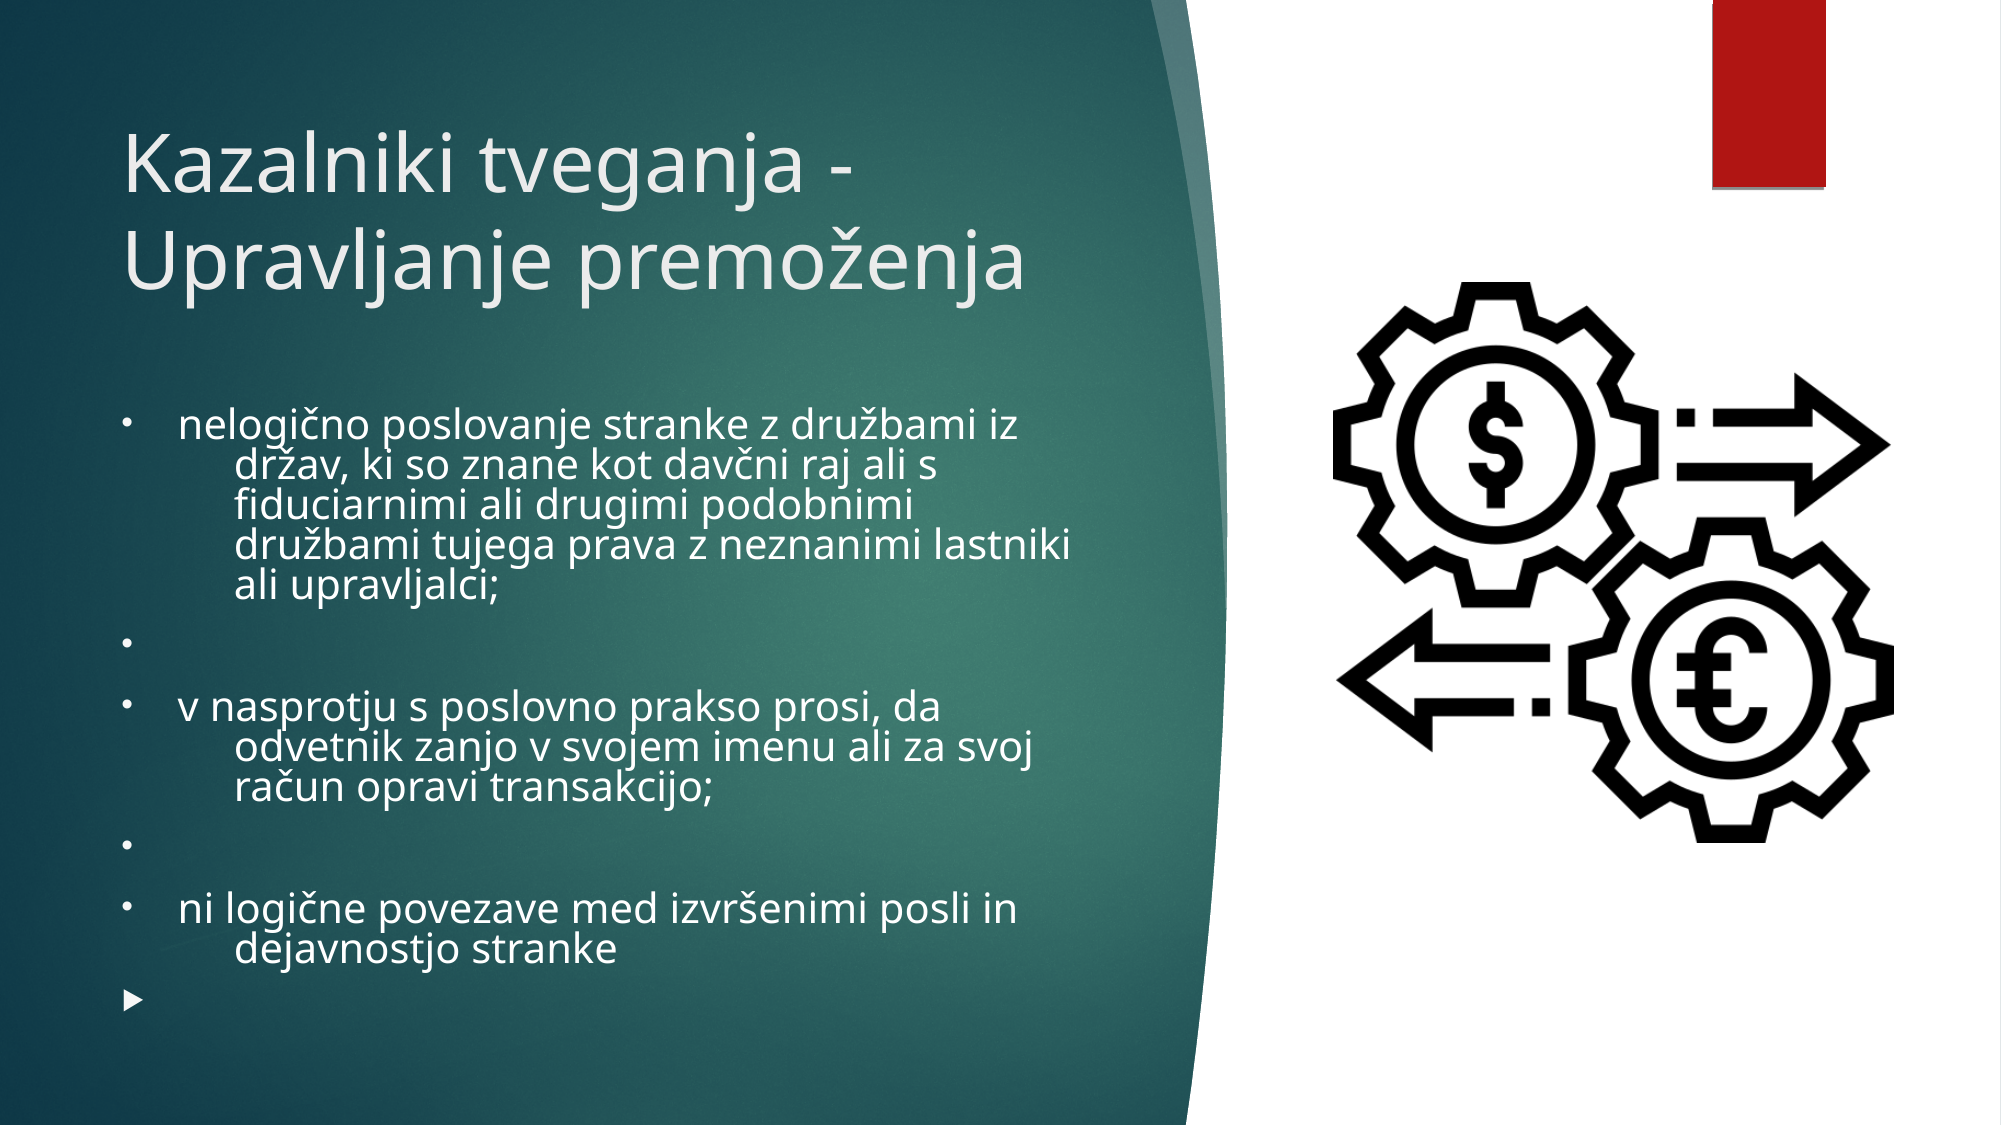

# Kazalniki tveganja - Upravljanje premoženja
nelogično poslovanje stranke z družbami iz držav, ki so znane kot davčni raj ali s fiduciarnimi ali drugimi podobnimi družbami tujega prava z neznanimi lastniki ali upravljalci;
v nasprotju s poslovno prakso prosi, da odvetnik zanjo v svojem imenu ali za svoj račun opravi transakcijo;
ni logične povezave med izvršenimi posli in dejavnostjo stranke